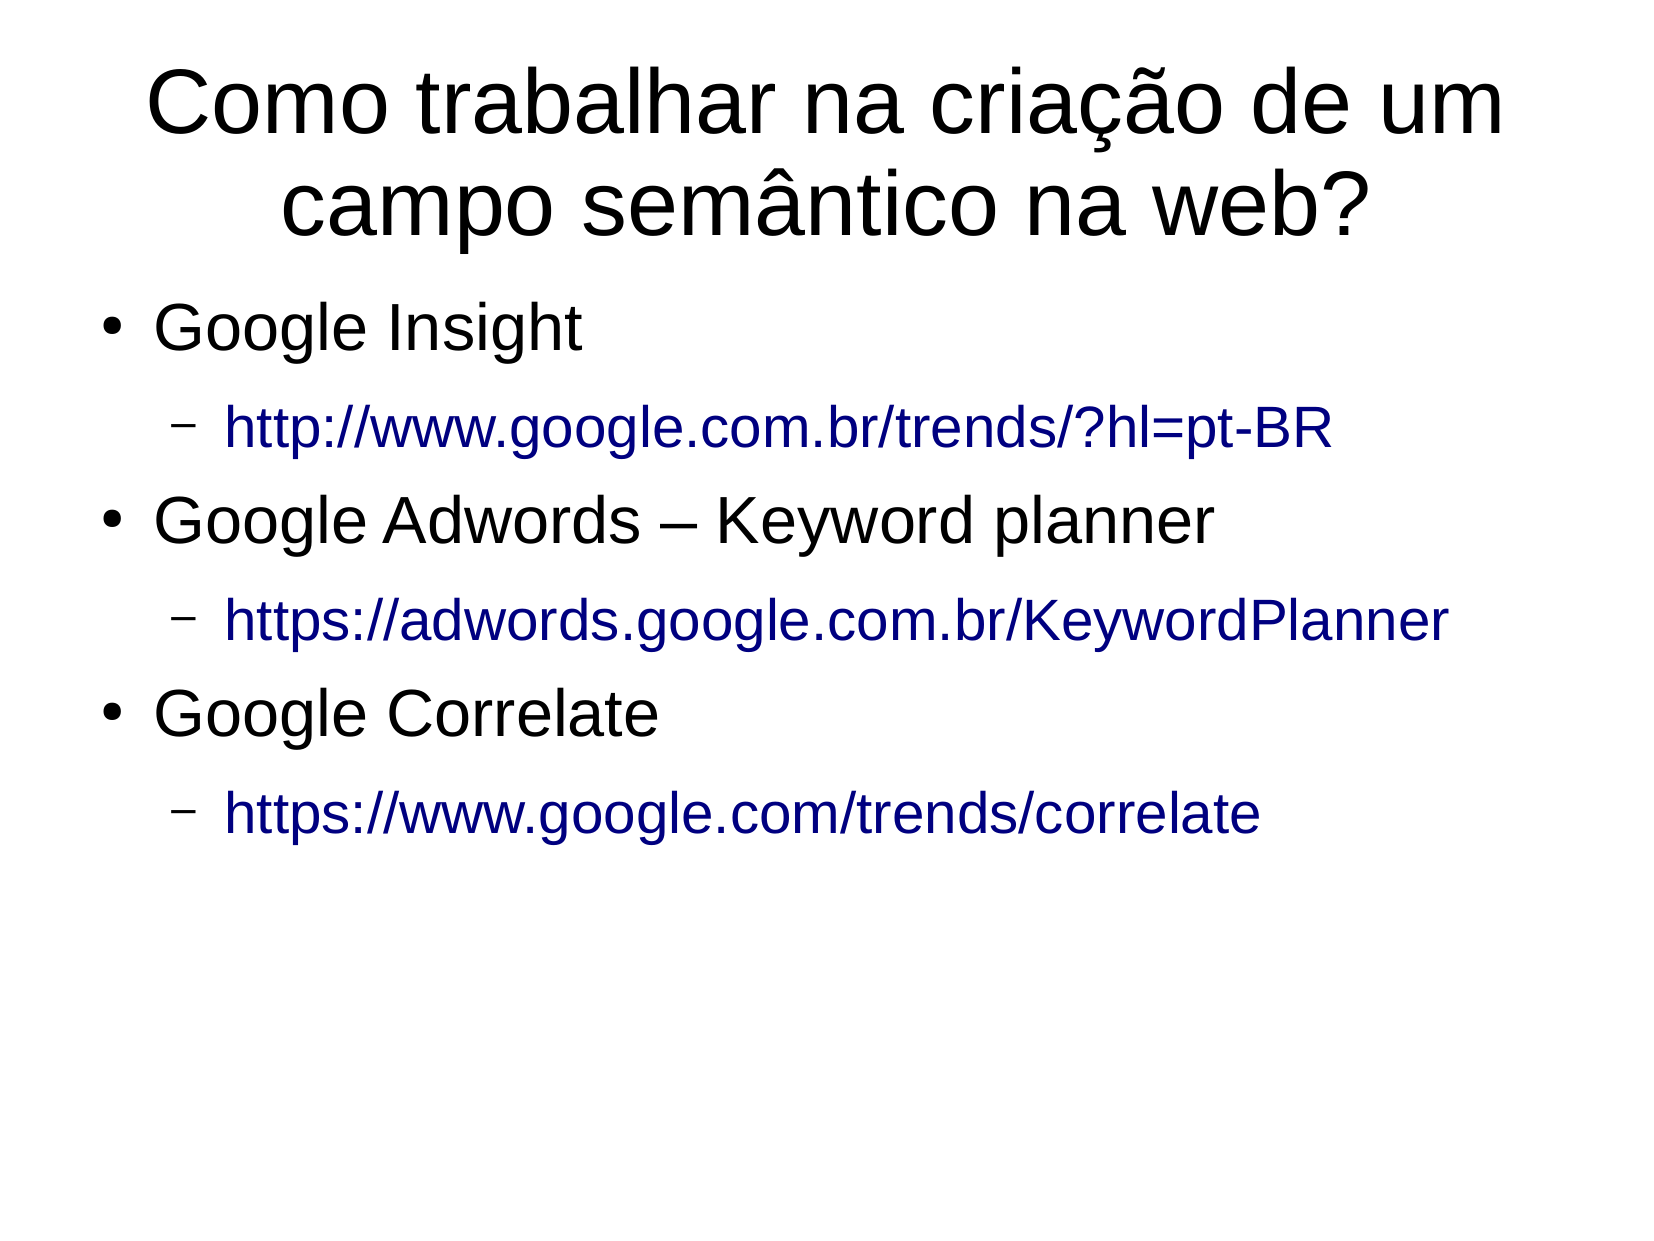

# Como trabalhar na criação de um campo semântico na web?
Google Insight
http://www.google.com.br/trends/?hl=pt-BR
Google Adwords – Keyword planner
https://adwords.google.com.br/KeywordPlanner
Google Correlate
https://www.google.com/trends/correlate